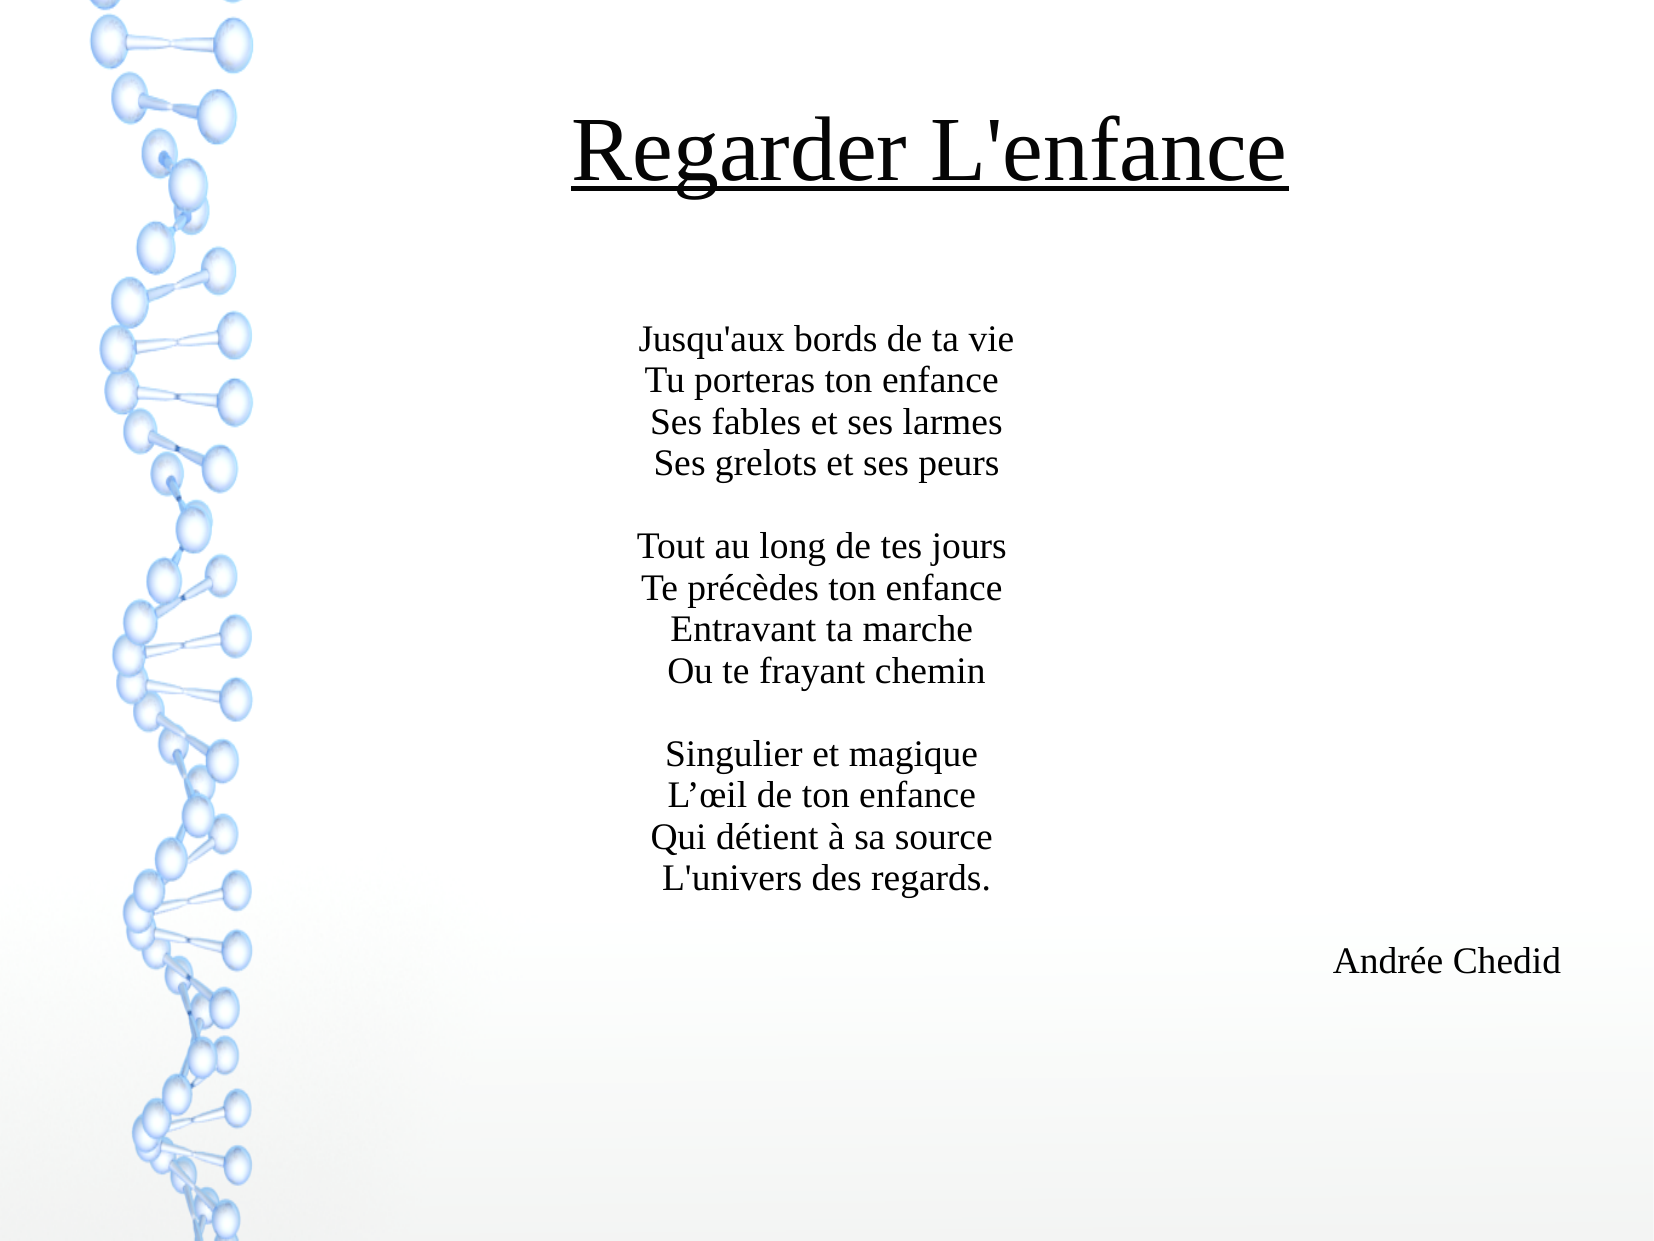

# Regarder L'enfance
Jusqu'aux bords de ta vie
Tu porteras ton enfance
Ses fables et ses larmes
Ses grelots et ses peurs
Tout au long de tes jours
Te précèdes ton enfance
Entravant ta marche
Ou te frayant chemin
Singulier et magique
L’œil de ton enfance
Qui détient à sa source
L'univers des regards.
Andrée Chedid